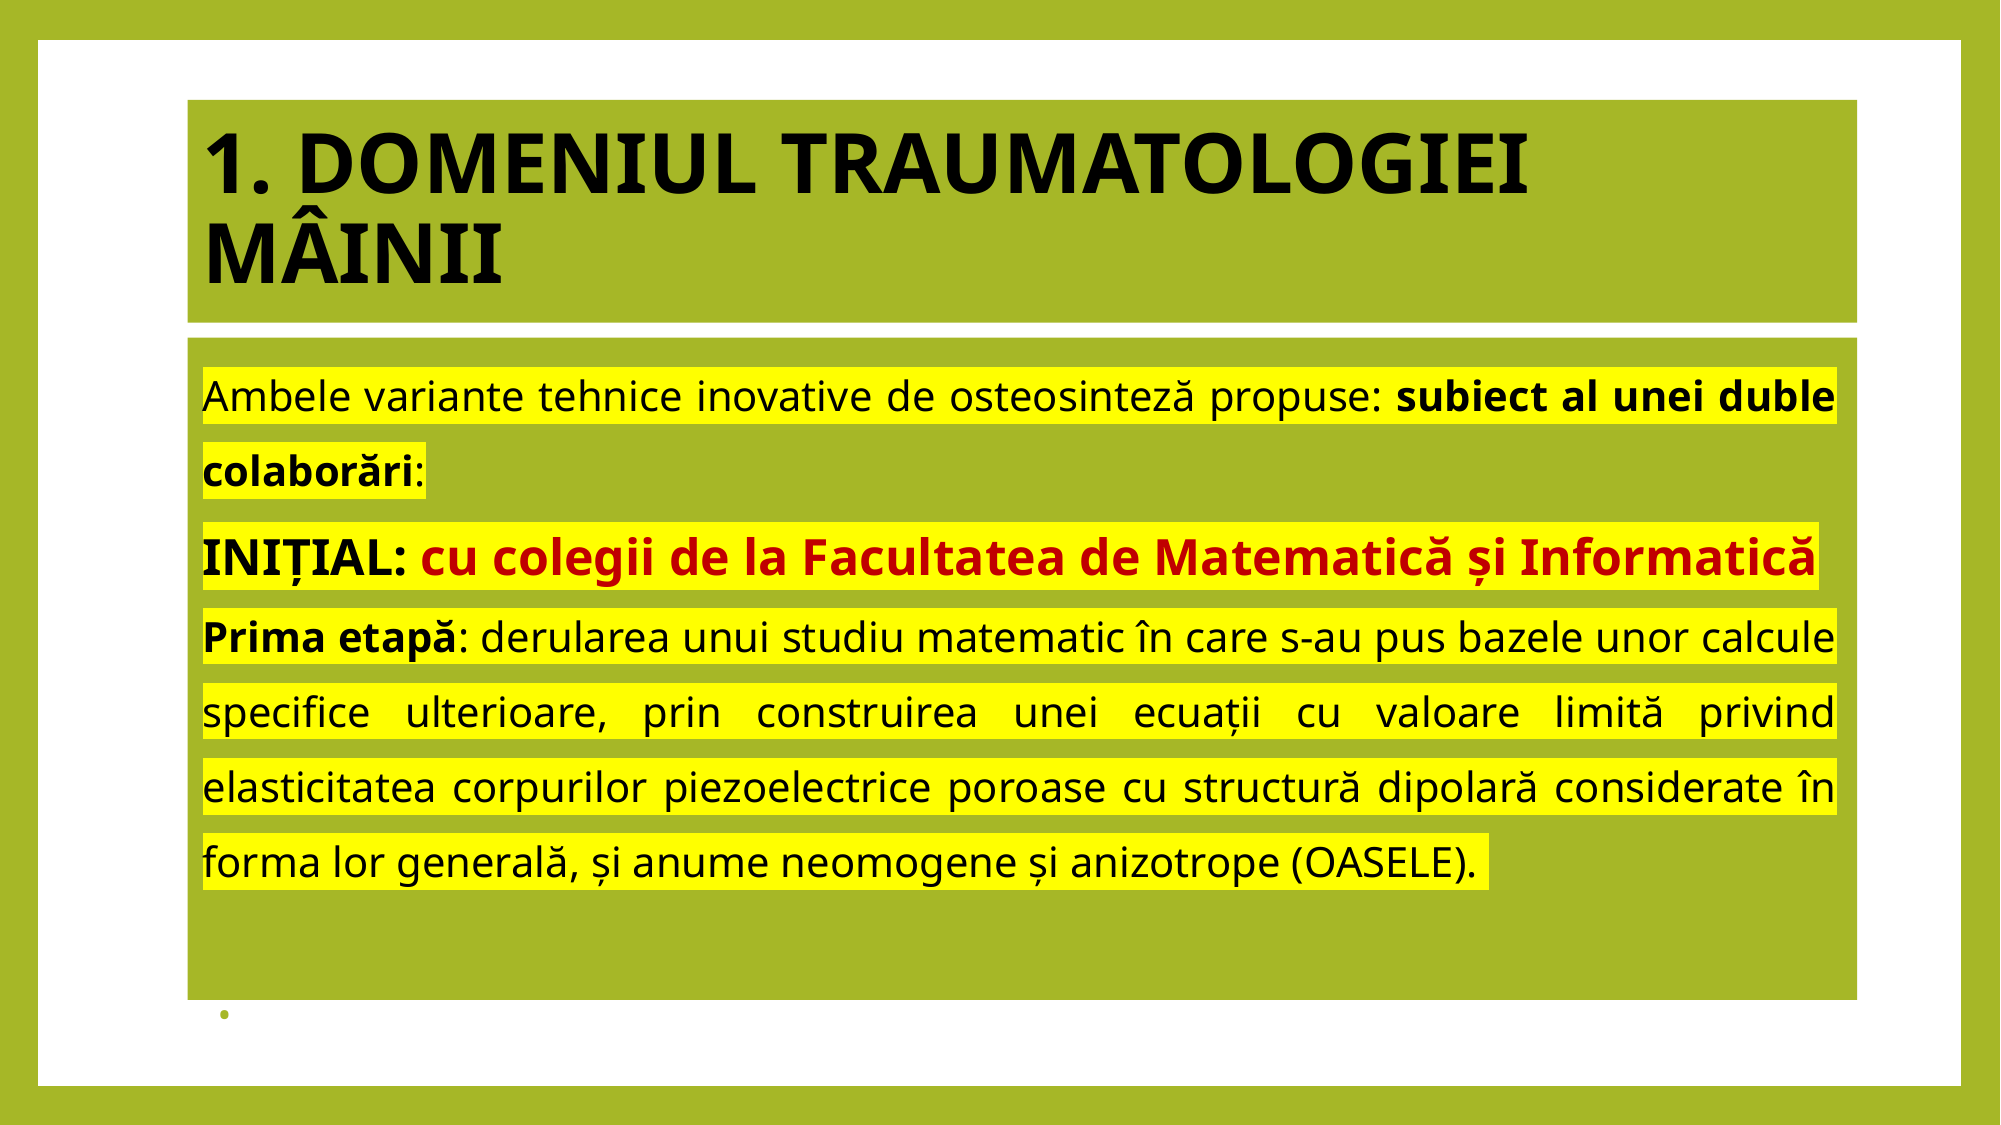

# 1. DOMENIUL TRAUMATOLOGIEI MÂINII
Ambele variante tehnice inovative de osteosinteză propuse: subiect al unei duble colaborări:
INIȚIAL: cu colegii de la Facultatea de Matematică și Informatică
Prima etapă: derularea unui studiu matematic în care s-au pus bazele unor calcule specifice ulterioare, prin construirea unei ecuații cu valoare limită privind elasticitatea corpurilor piezoelectrice poroase cu structură dipolară considerate în forma lor generală, și anume neomogene și anizotrope (OASELE).